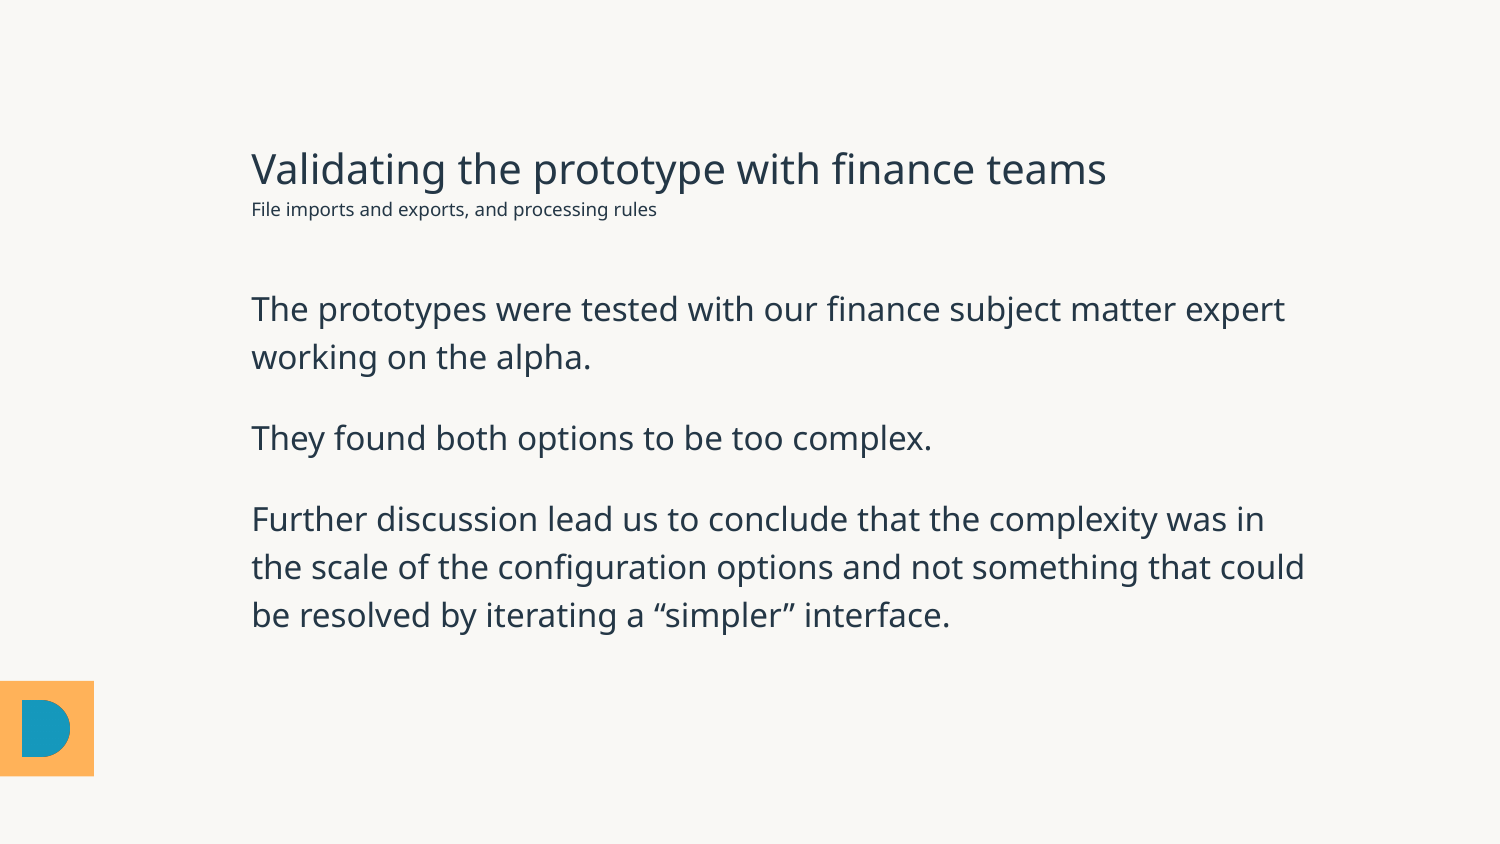

# Validating the prototype with finance teams File imports and exports, and processing rules
The prototypes were tested with our finance subject matter expert working on the alpha.
They found both options to be too complex.
Further discussion lead us to conclude that the complexity was in the scale of the configuration options and not something that could be resolved by iterating a “simpler” interface.